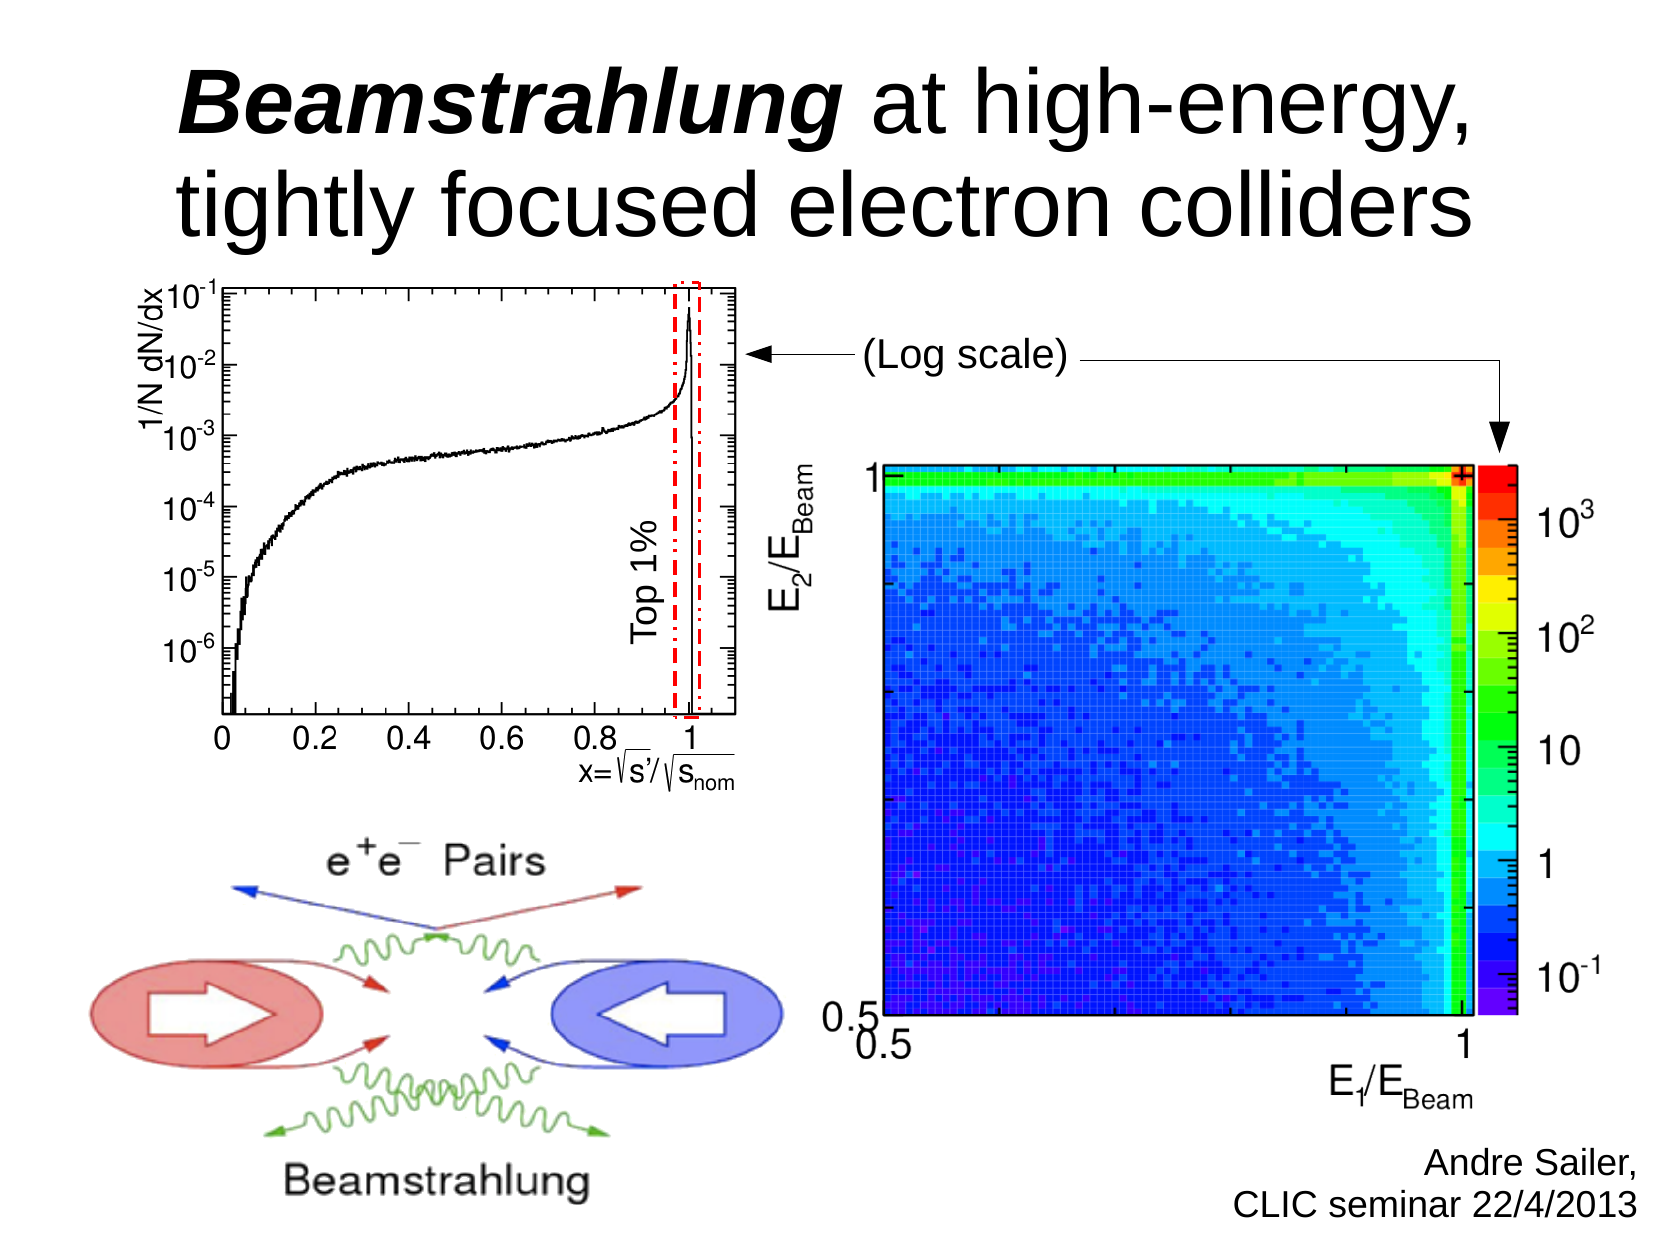

# Beamstrahlung at high-energy, tightly focused electron colliders
(Log scale)
Top 1%
Andre Sailer,
CLIC seminar 22/4/2013